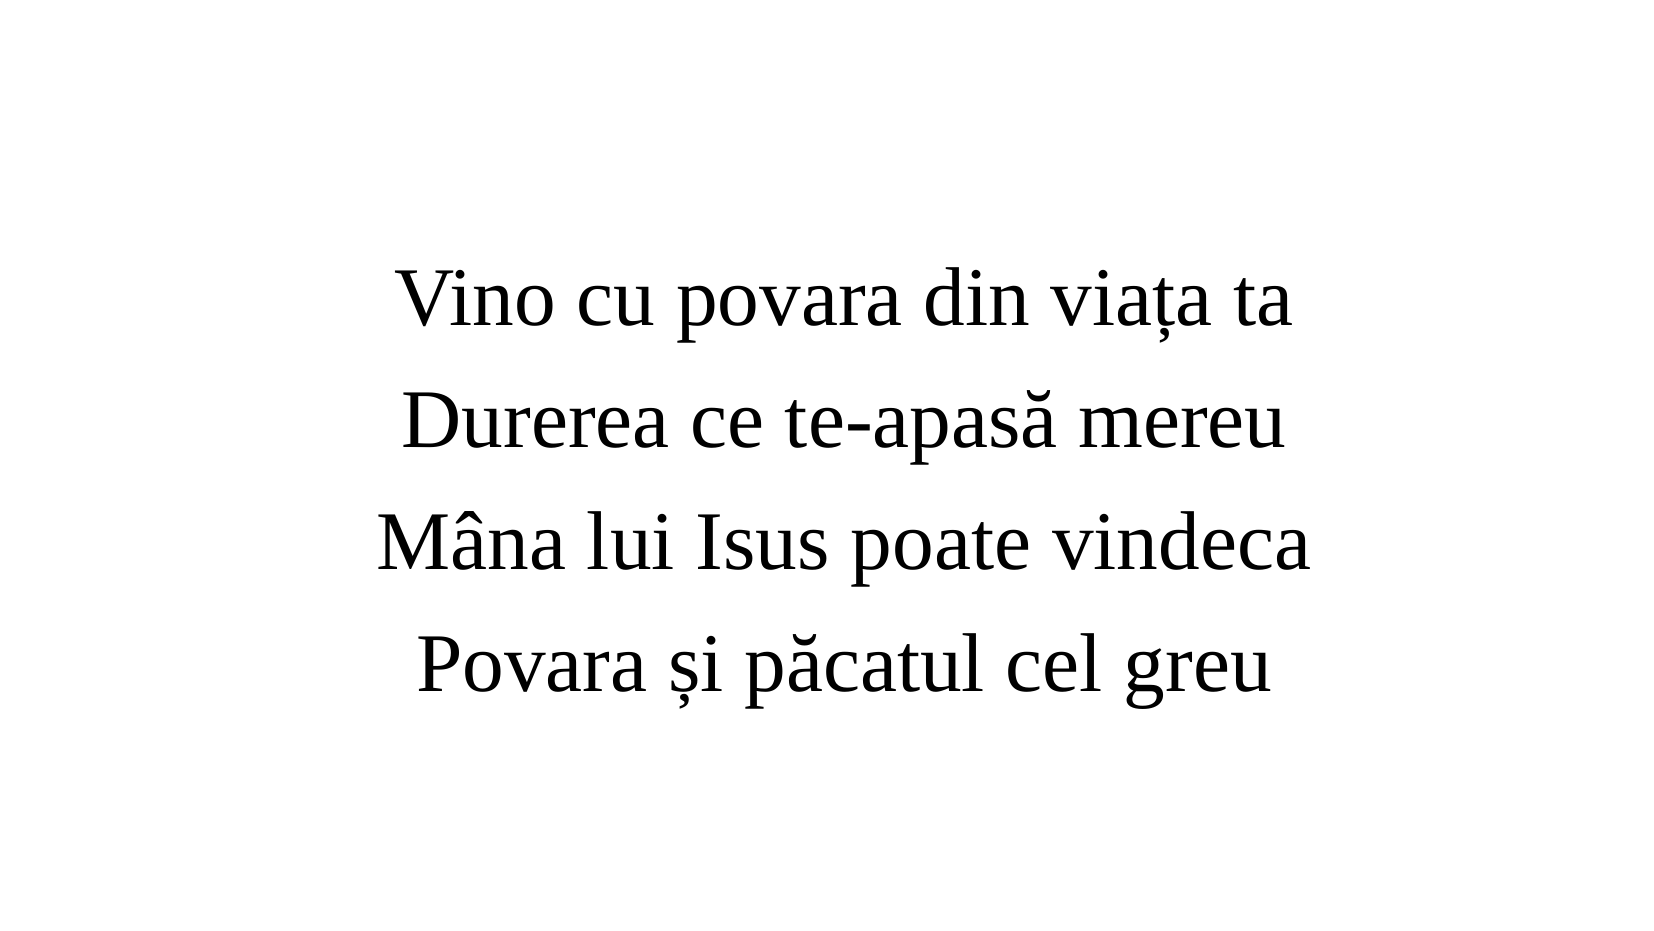

# Vino cu povara din viața ta
Durerea ce te-apasă mereu
Mâna lui Isus poate vindeca
Povara și păcatul cel greu